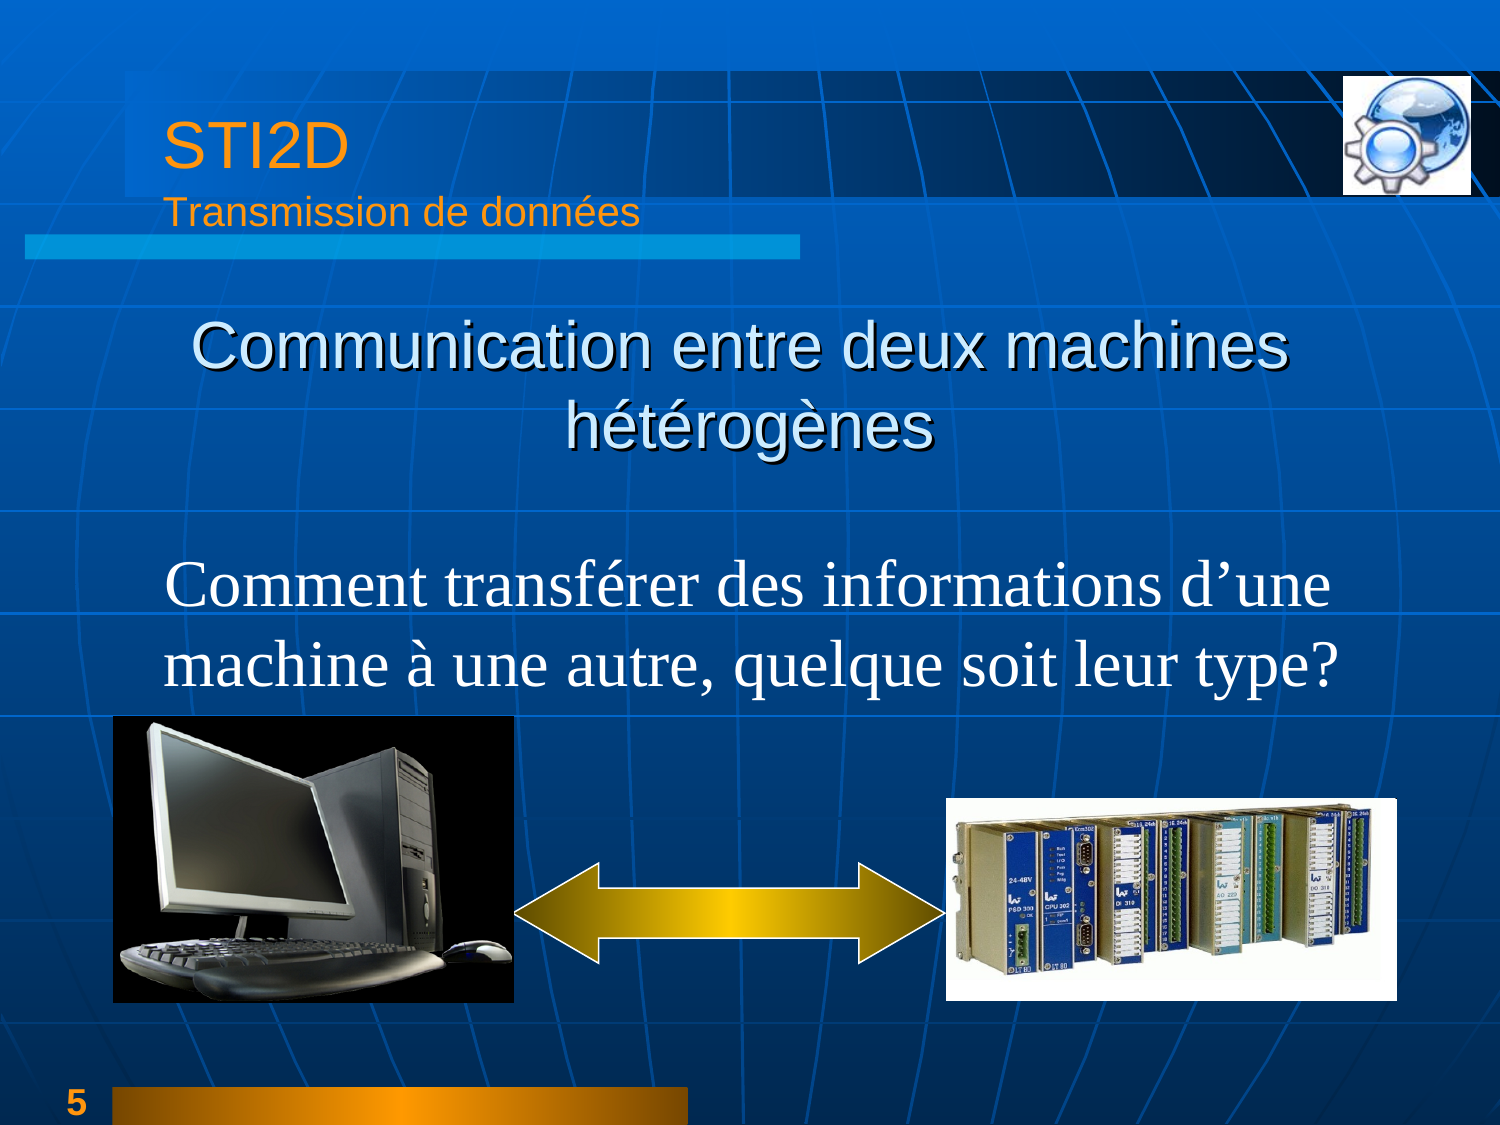

Communication entre deux machines
 hétérogènes
# Comment transférer des informations d’une machine à une autre, quelque soit leur type?